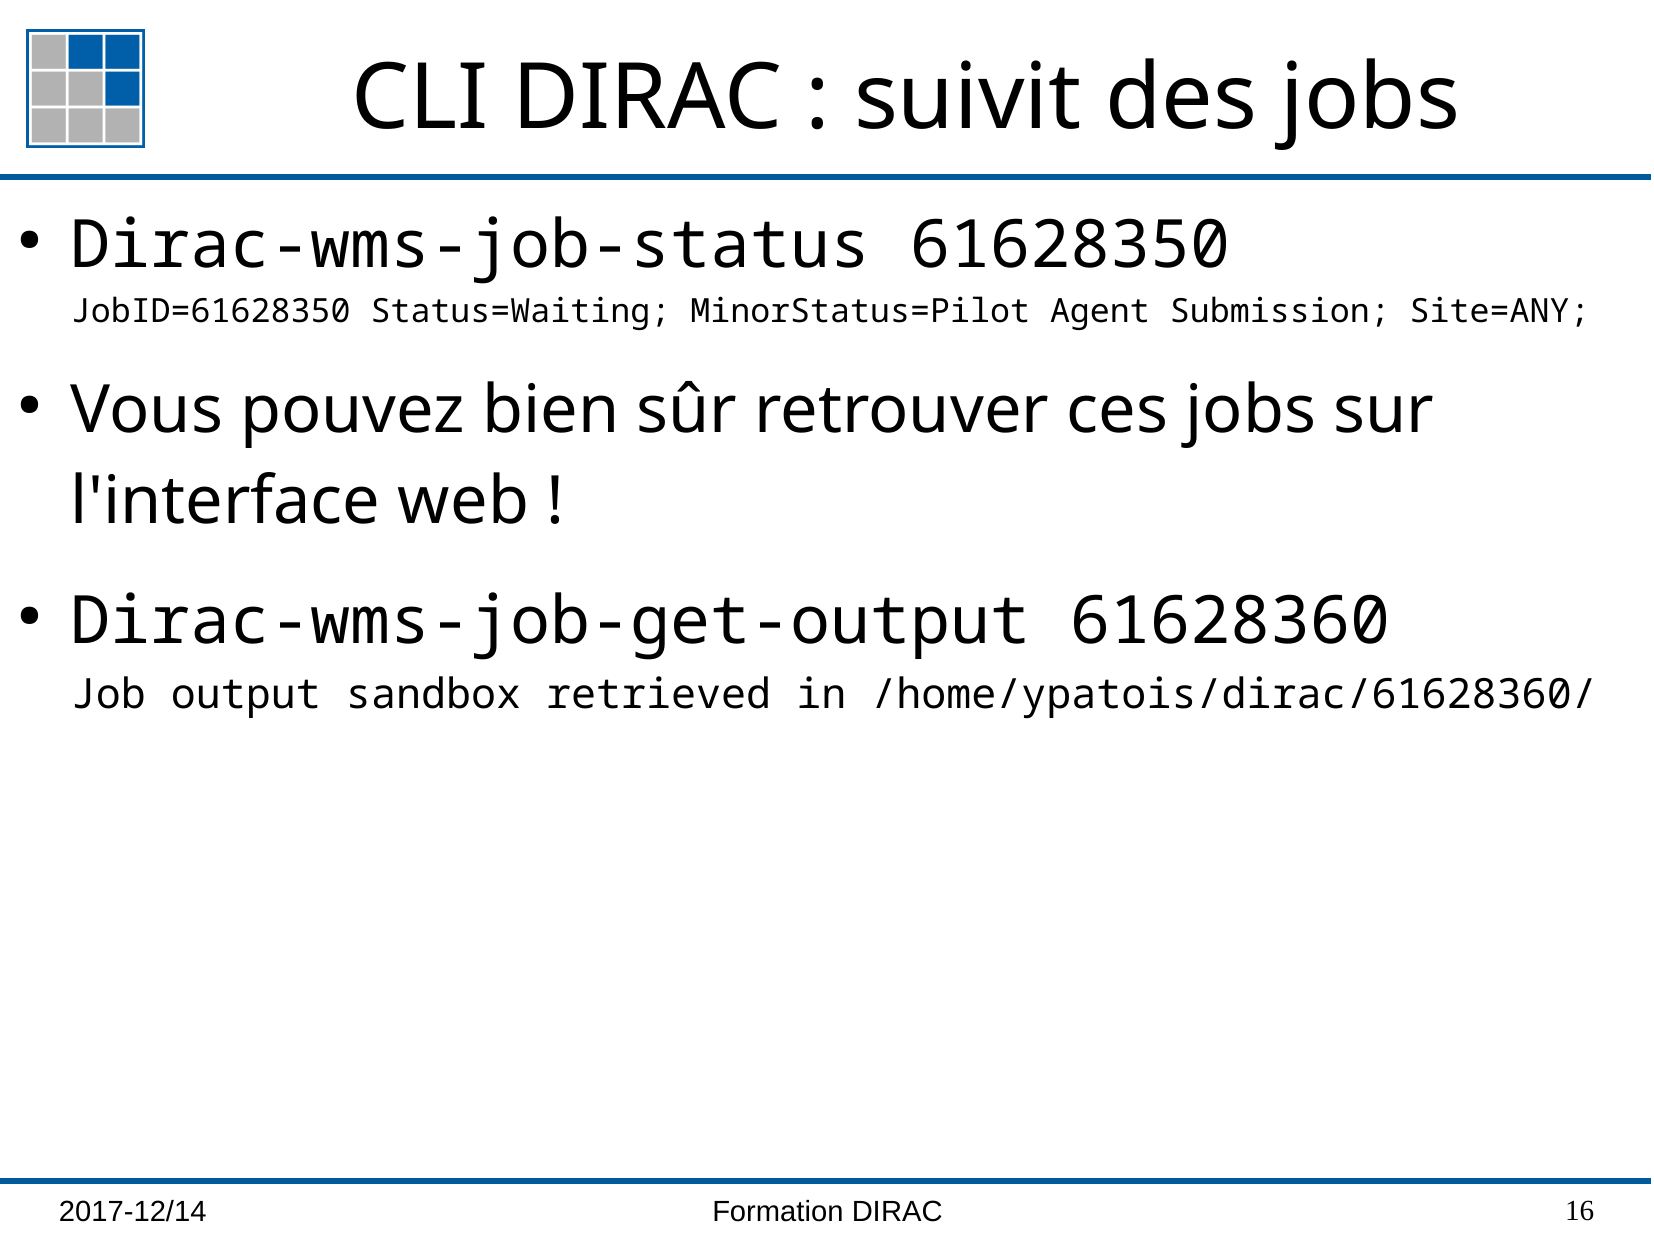

# CLI DIRAC : suivit des jobs
Dirac-wms-job-status 61628350
JobID=61628350 Status=Waiting; MinorStatus=Pilot Agent Submission; Site=ANY;
Vous pouvez bien sûr retrouver ces jobs sur l'interface web !
Dirac-wms-job-get-output 61628360
Job output sandbox retrieved in /home/ypatois/dirac/61628360/
March 2017
BELLE 2 - LAL